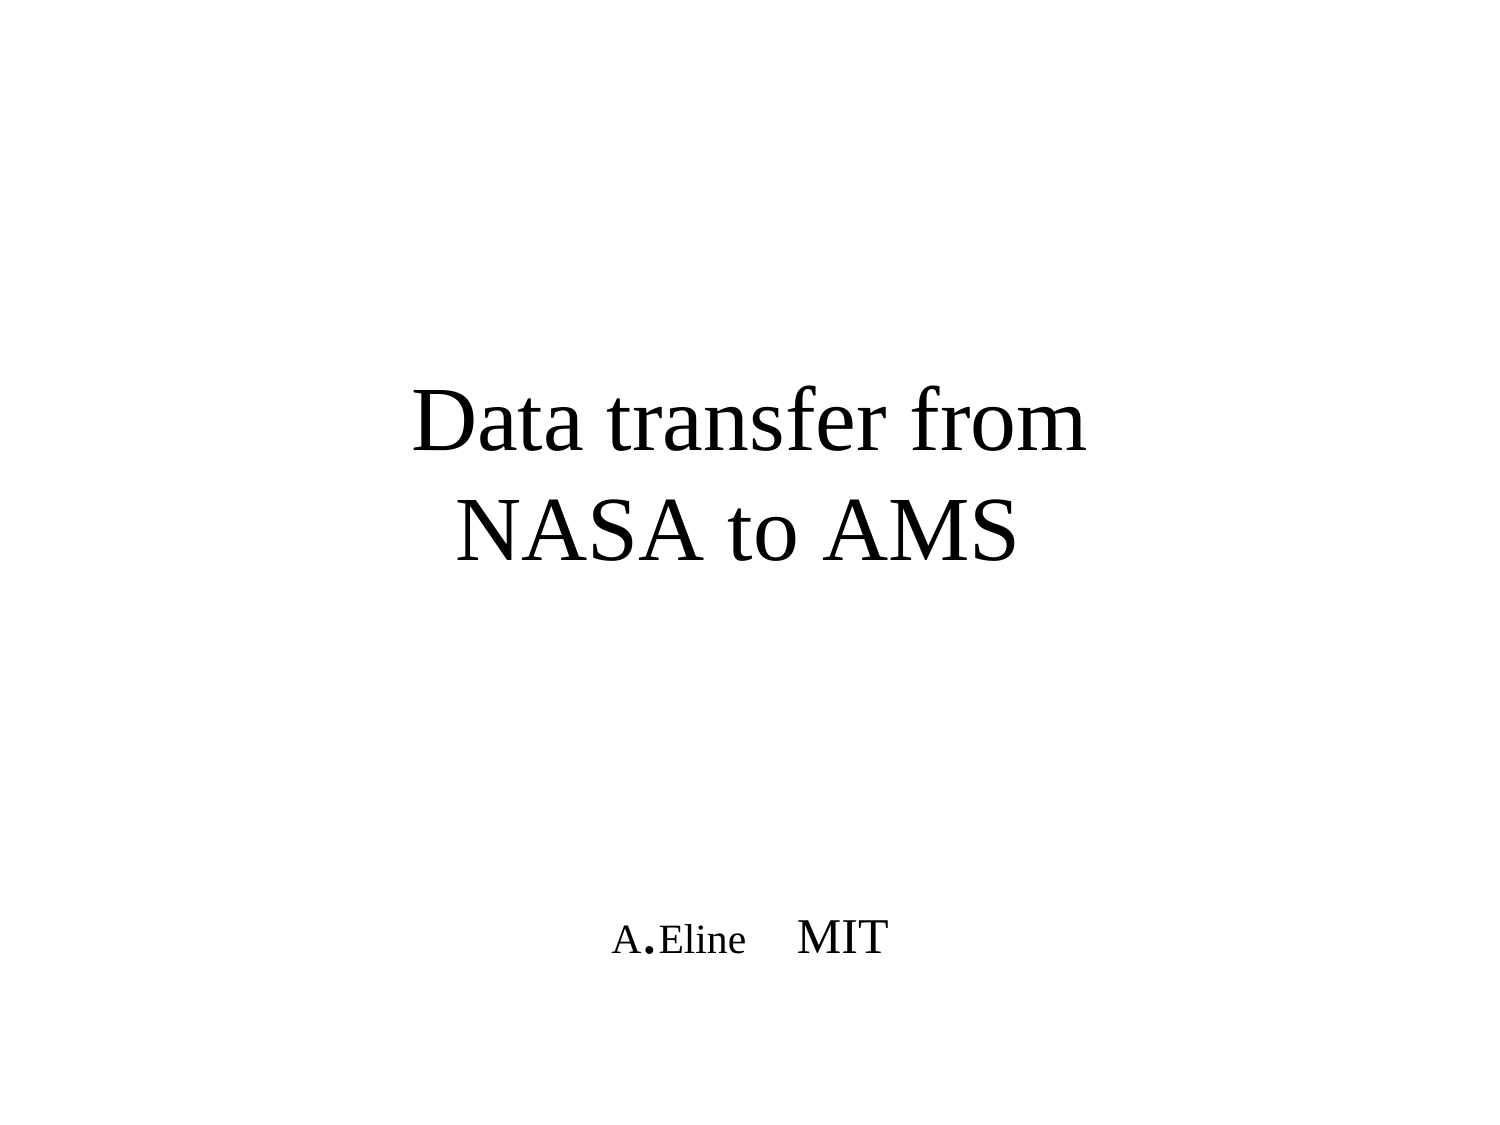

# Data transfer from NASA to AMS
A.Eline MIT